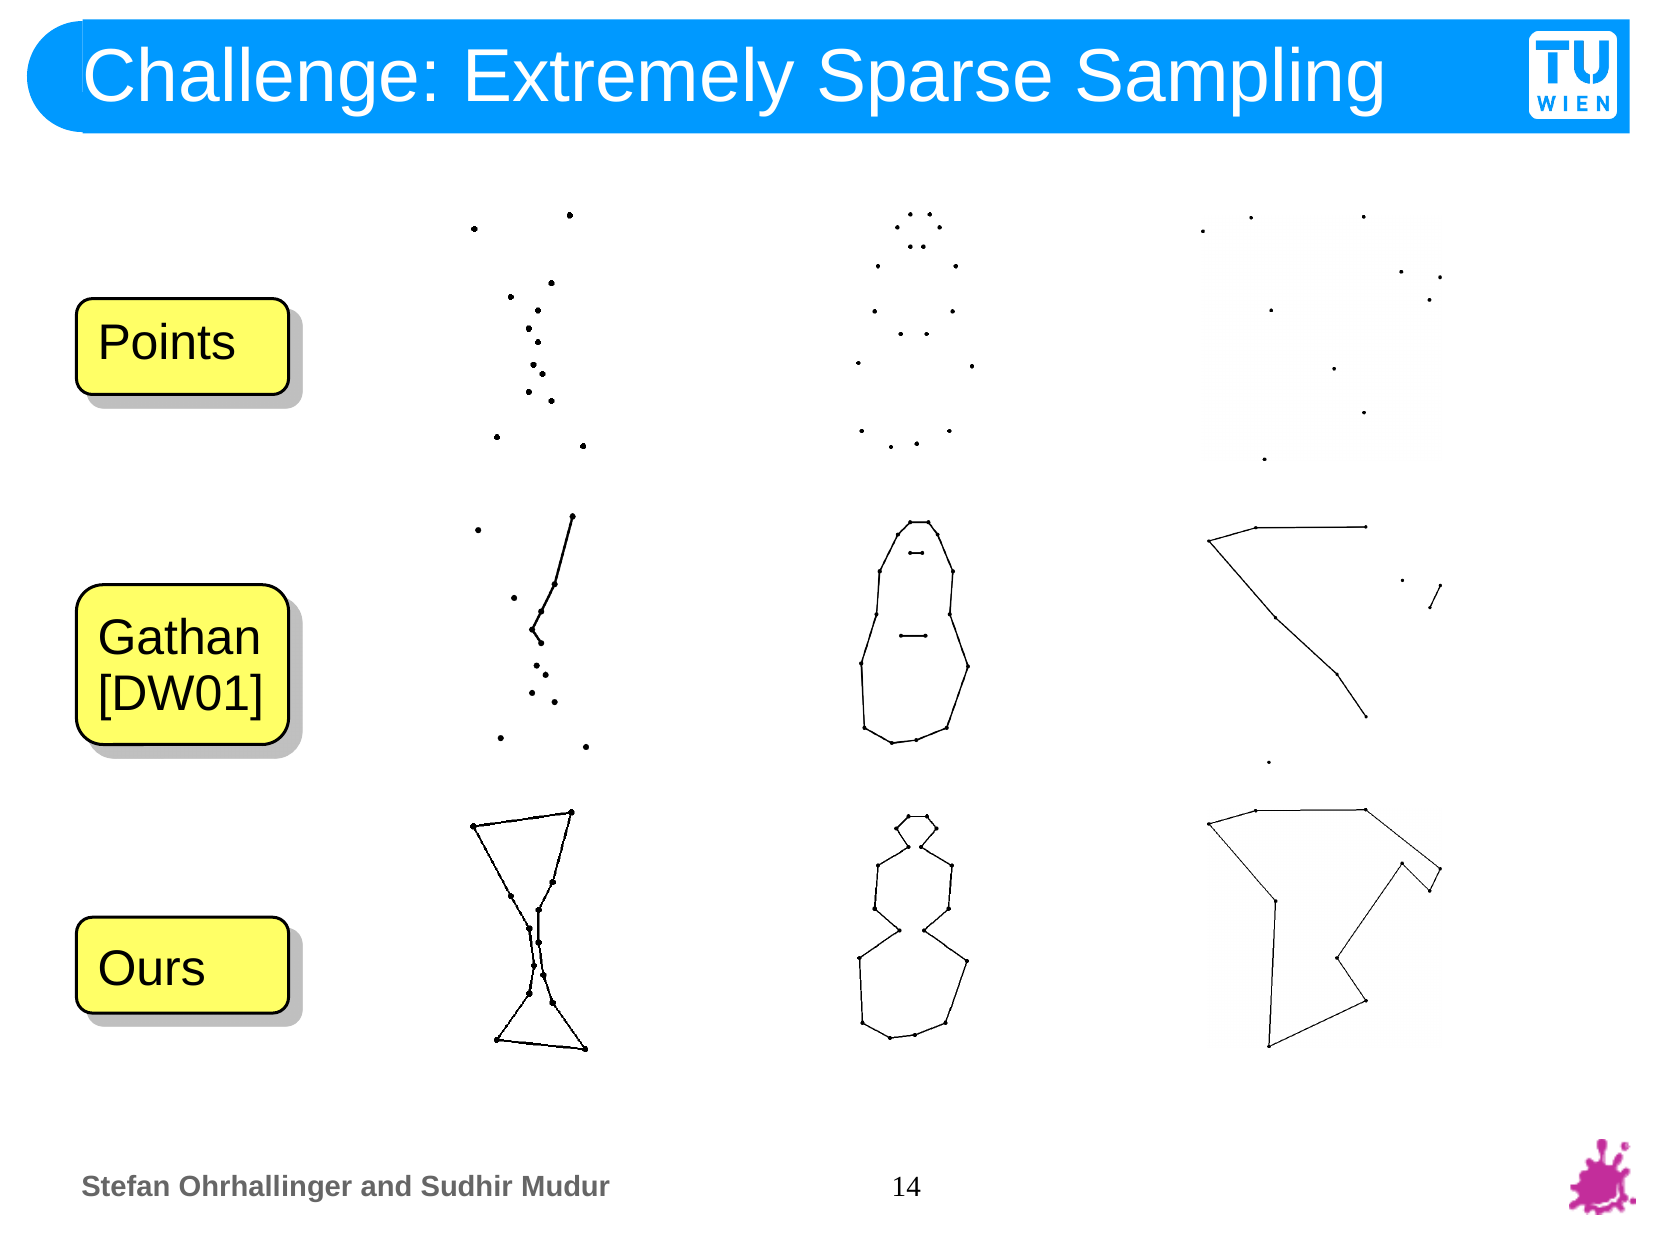

# Challenge: Extremely Sparse Sampling
Points
Gathan [DW01]
Ours
14